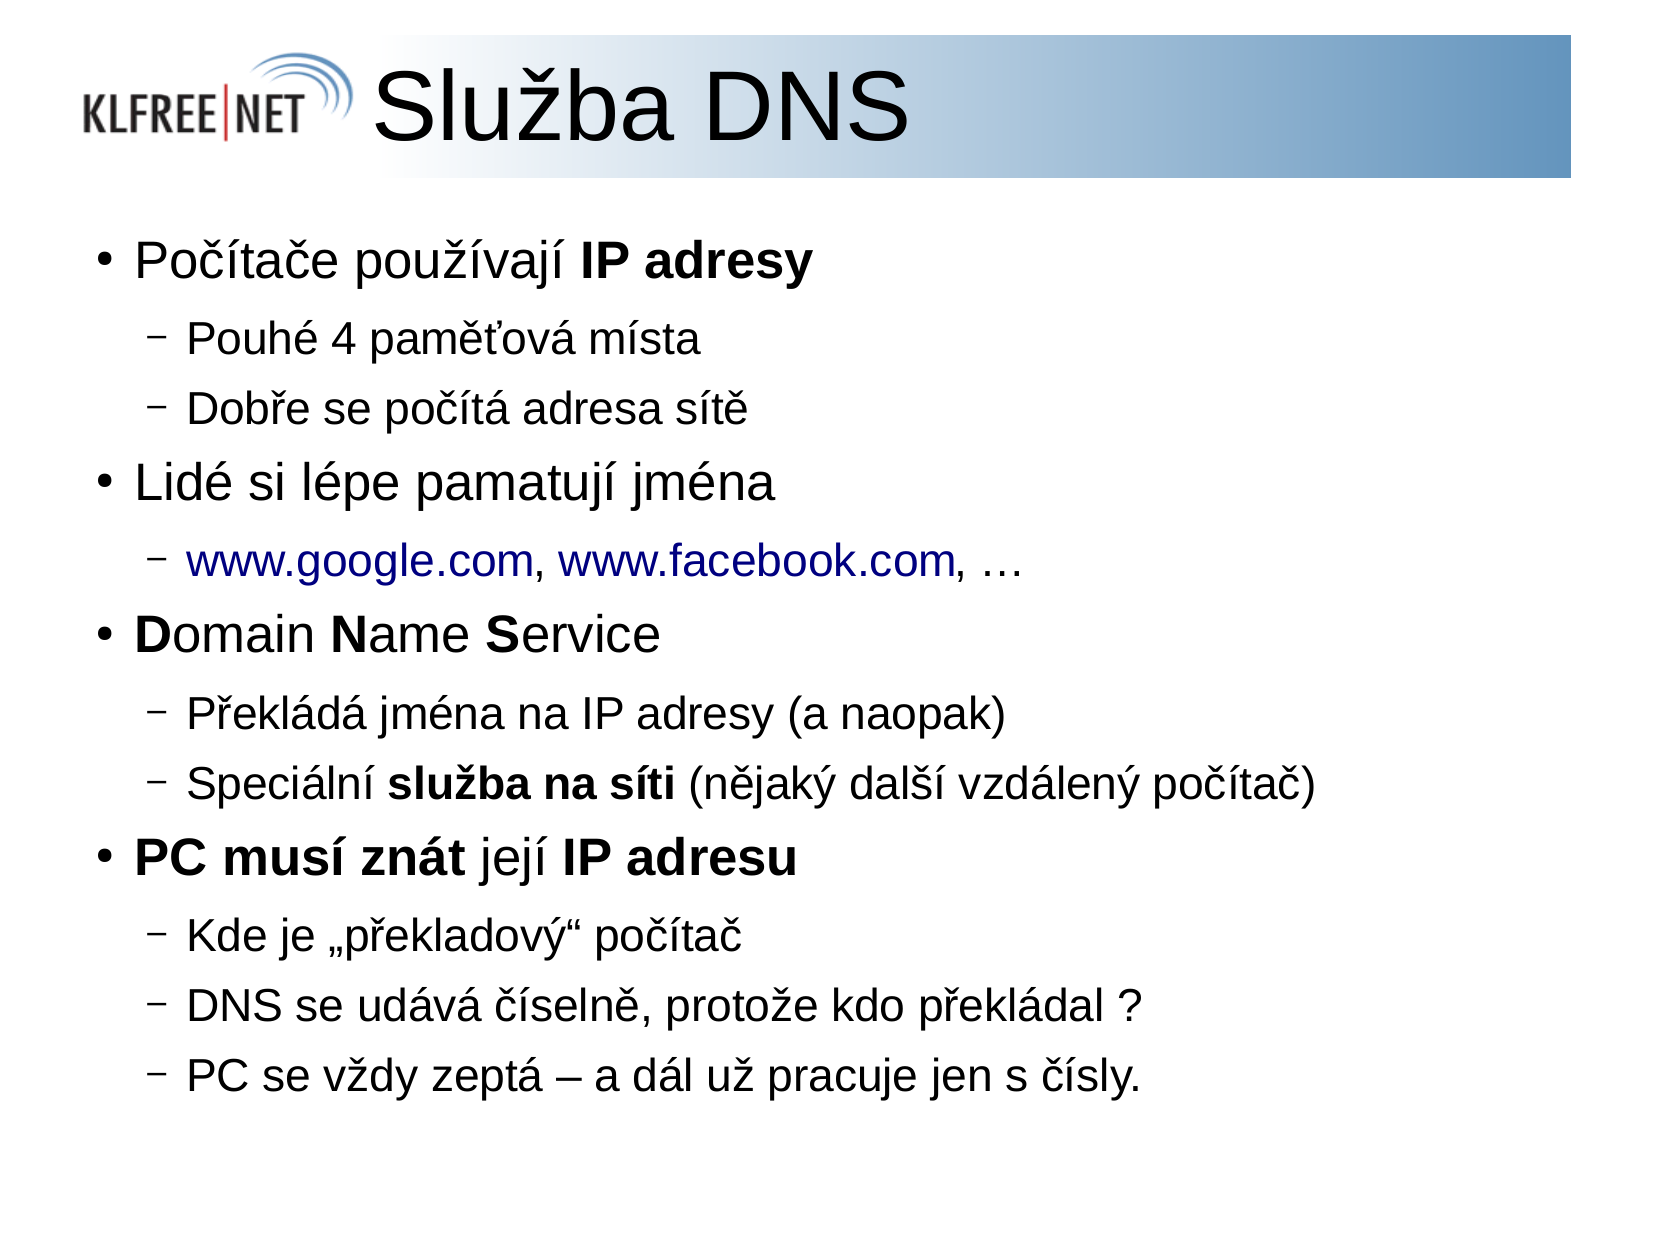

# Služba DNS
Počítače používají IP adresy
Pouhé 4 paměťová místa
Dobře se počítá adresa sítě
Lidé si lépe pamatují jména
www.google.com, www.facebook.com, …
Domain Name Service
Překládá jména na IP adresy (a naopak)
Speciální služba na síti (nějaký další vzdálený počítač)
PC musí znát její IP adresu
Kde je „překladový“ počítač
DNS se udává číselně, protože kdo překládal ?
PC se vždy zeptá – a dál už pracuje jen s čísly.